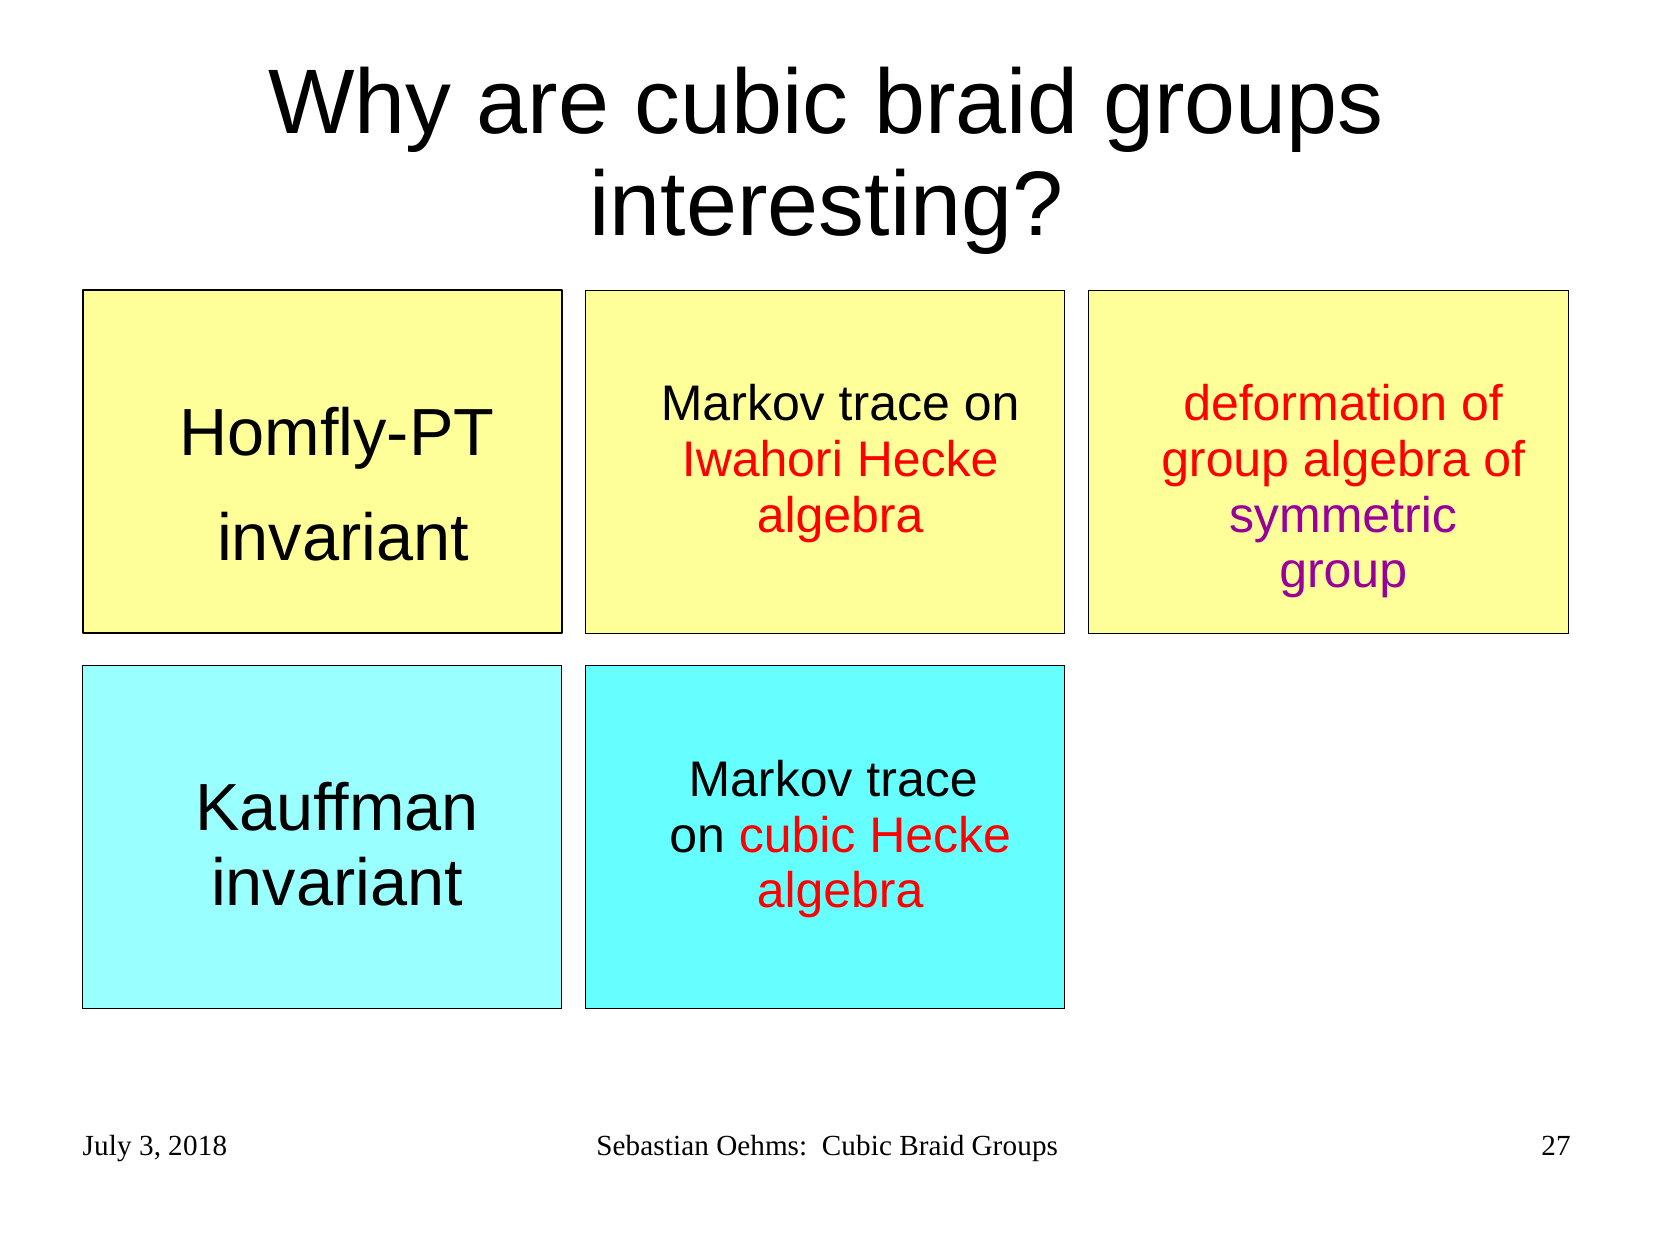

# Why are cubic braid groups interesting?
Homfly-PT
invariant
Markov trace on Iwahori Hecke algebra
deformation of group algebra of symmetric group
Kauffman invariant
Markov trace on cubic Hecke algebra
July 3, 2018
Sebastian Oehms: Cubic Braid Groups
27